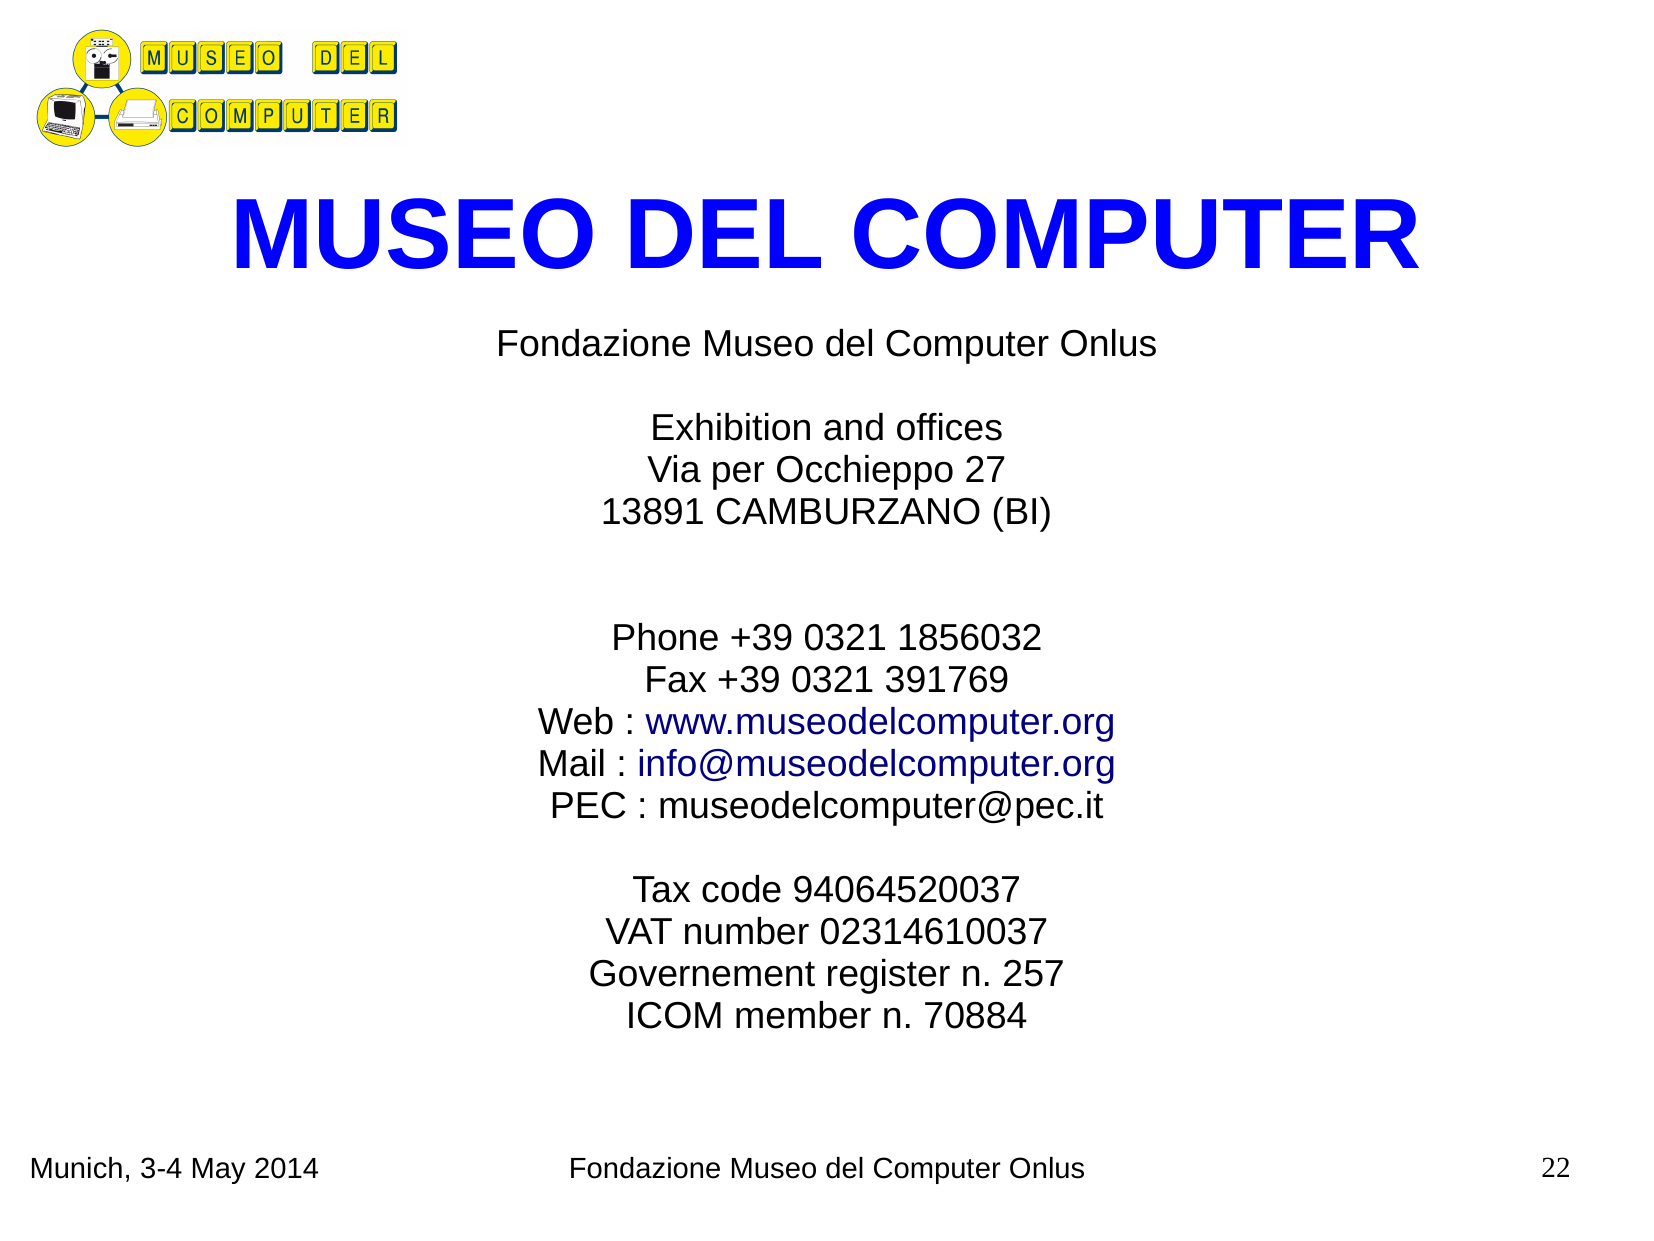

MUSEO DEL COMPUTER
Fondazione Museo del Computer Onlus
Exhibition and offices
Via per Occhieppo 27
13891 CAMBURZANO (BI)
Phone +39 0321 1856032
Fax +39 0321 391769
Web : www.museodelcomputer.org
Mail : info@museodelcomputer.org
PEC : museodelcomputer@pec.it
Tax code 94064520037
VAT number 02314610037
Governement register n. 257
ICOM member n. 70884
22